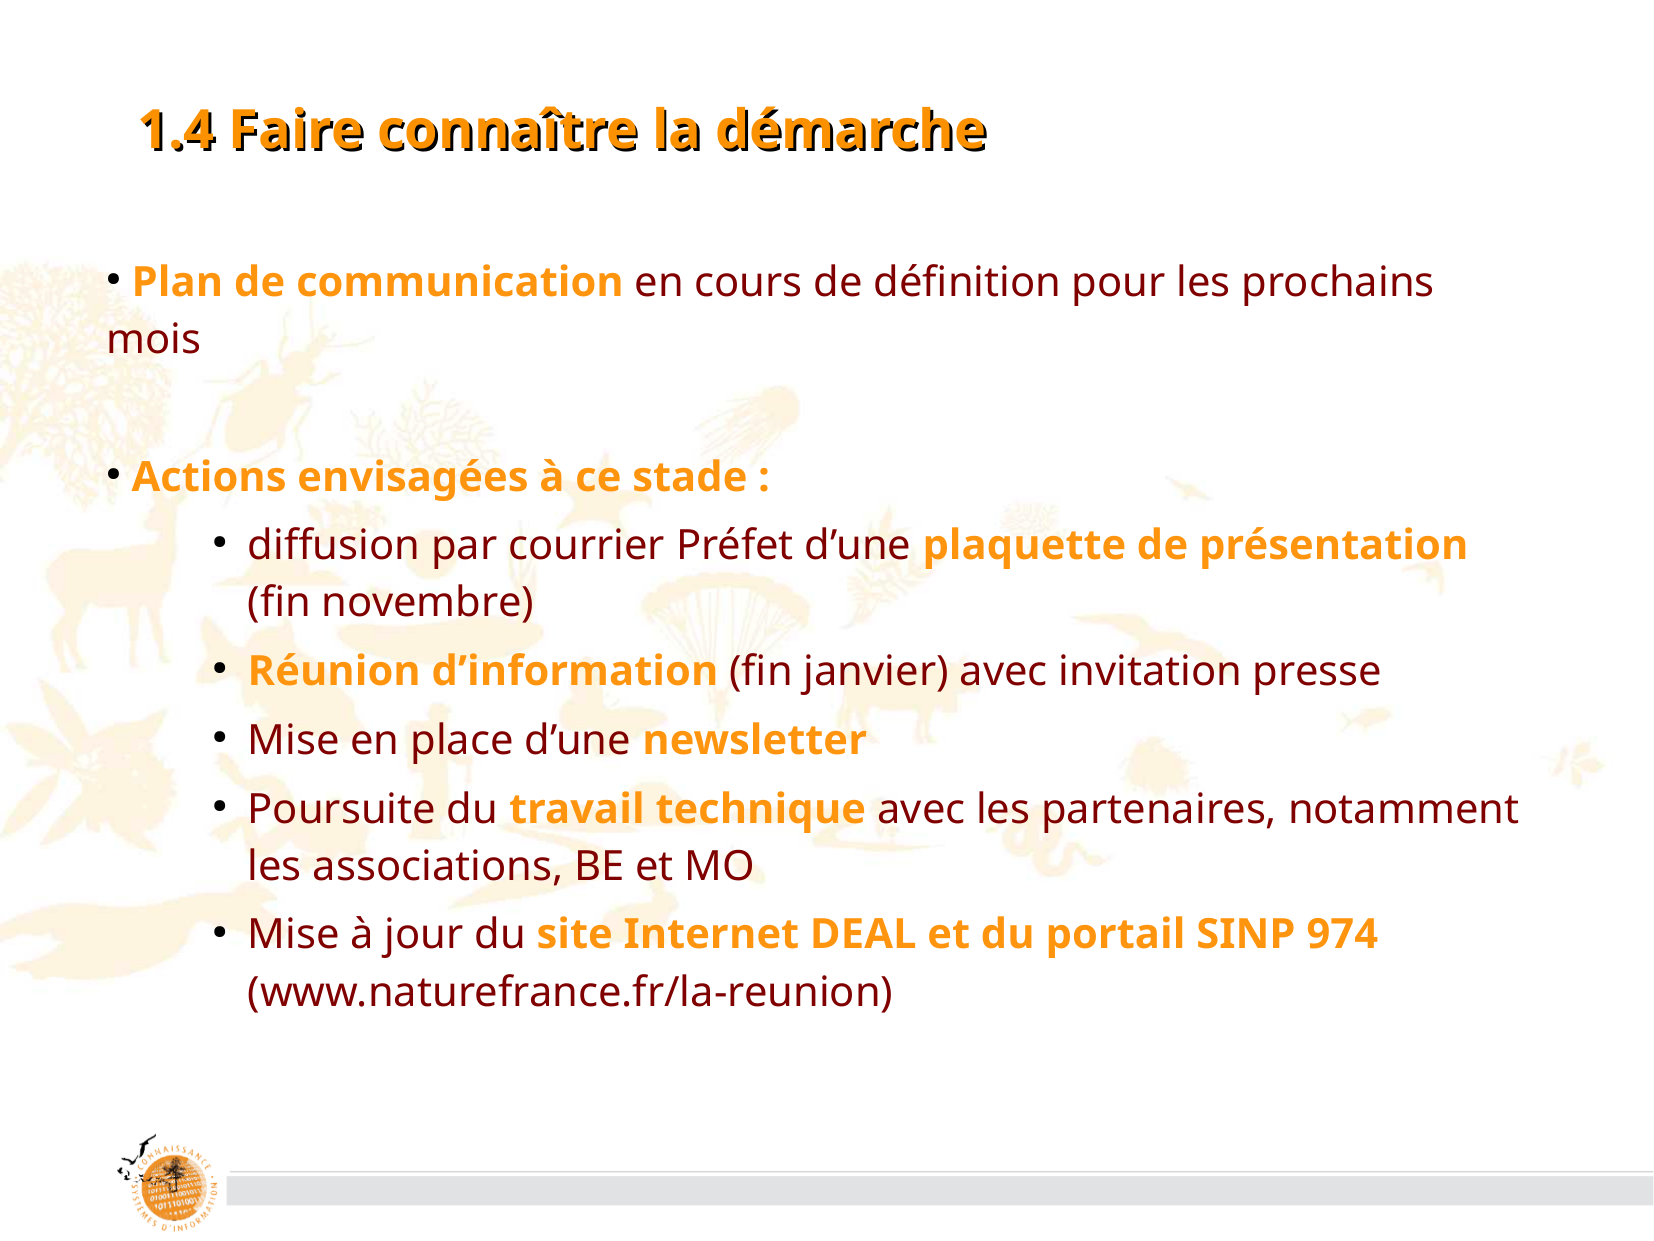

# 1.4 Faire connaître la démarche
 Plan de communication en cours de définition pour les prochains mois
 Actions envisagées à ce stade :
diffusion par courrier Préfet d’une plaquette de présentation (fin novembre)
Réunion d’information (fin janvier) avec invitation presse
Mise en place d’une newsletter
Poursuite du travail technique avec les partenaires, notamment les associations, BE et MO
Mise à jour du site Internet DEAL et du portail SINP 974 (www.naturefrance.fr/la-reunion)
GT ERC - 06/02/2015
12